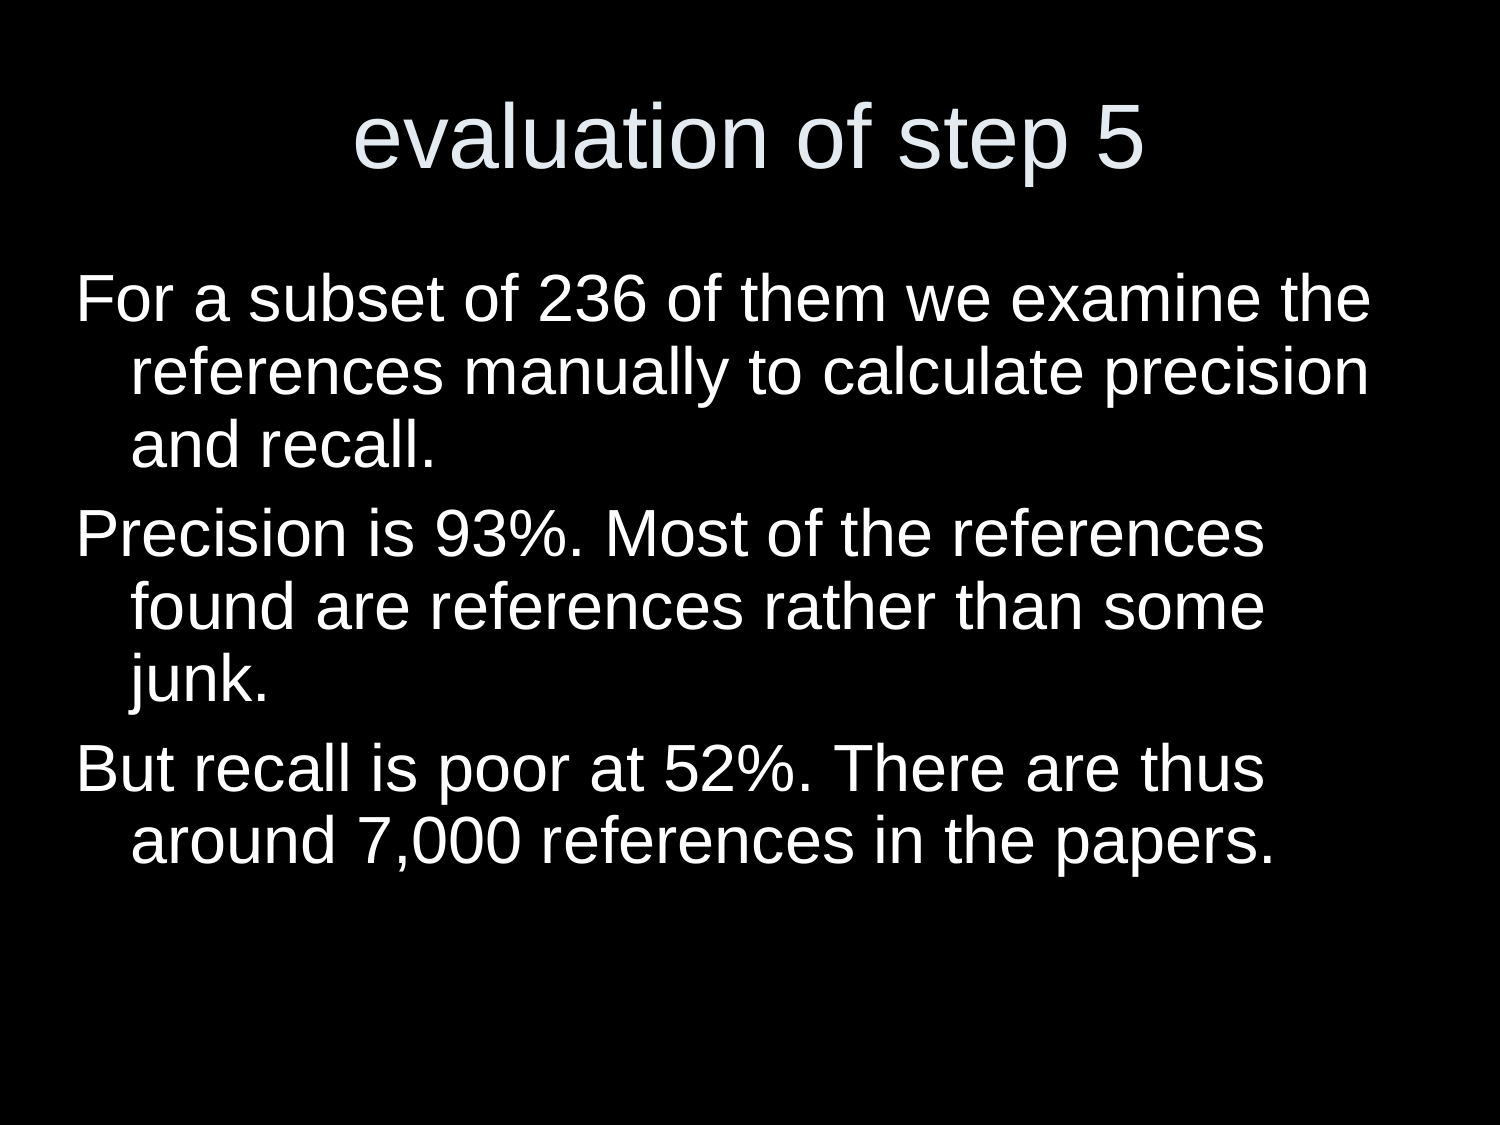

# evaluation of step 5
For a subset of 236 of them we examine the references manually to calculate precision and recall.
Precision is 93%. Most of the references found are references rather than some junk.
But recall is poor at 52%. There are thus around 7,000 references in the papers.